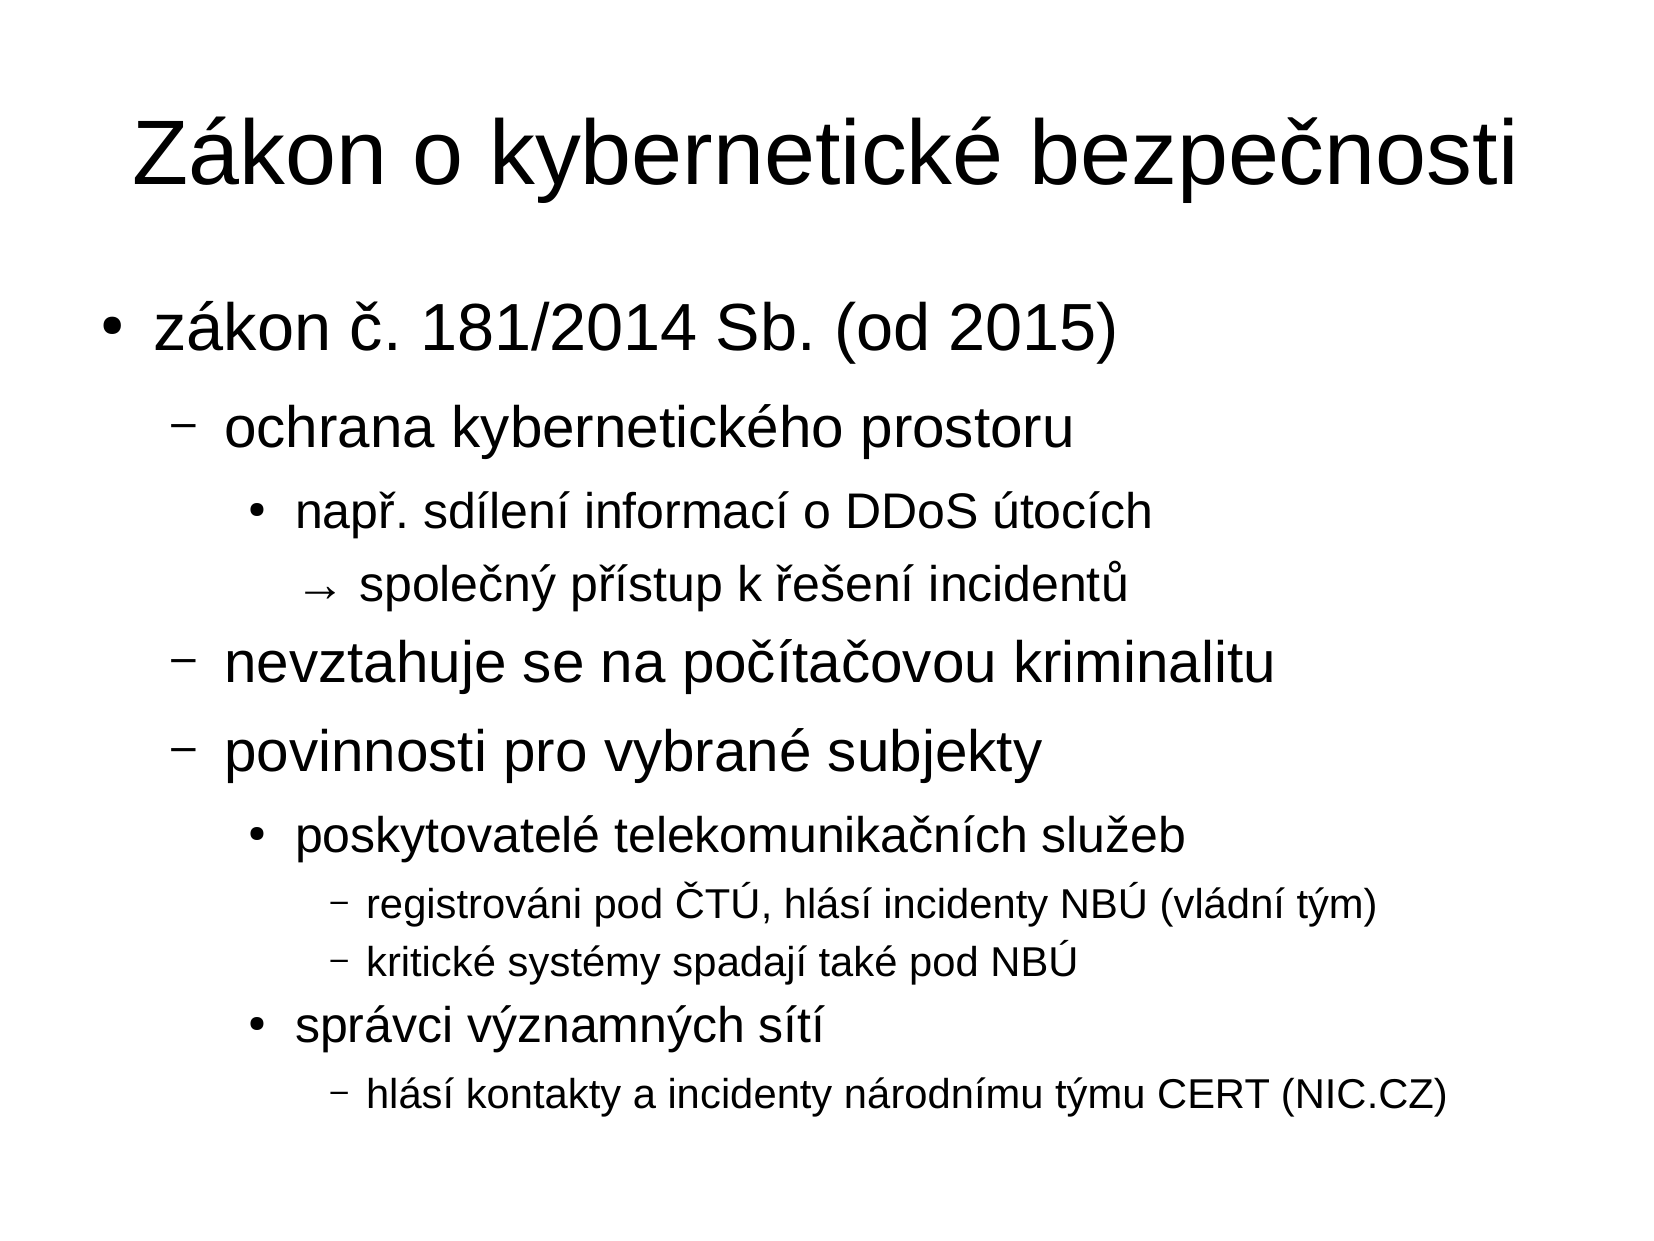

# Zákon o kybernetické bezpečnosti
zákon č. 181/2014 Sb. (od 2015)
ochrana kybernetického prostoru
např. sdílení informací o DDoS útocích
→ společný přístup k řešení incidentů
nevztahuje se na počítačovou kriminalitu
povinnosti pro vybrané subjekty
poskytovatelé telekomunikačních služeb
registrováni pod ČTÚ, hlásí incidenty NBÚ (vládní tým)
kritické systémy spadají také pod NBÚ
správci významných sítí
hlásí kontakty a incidenty národnímu týmu CERT (NIC.CZ)